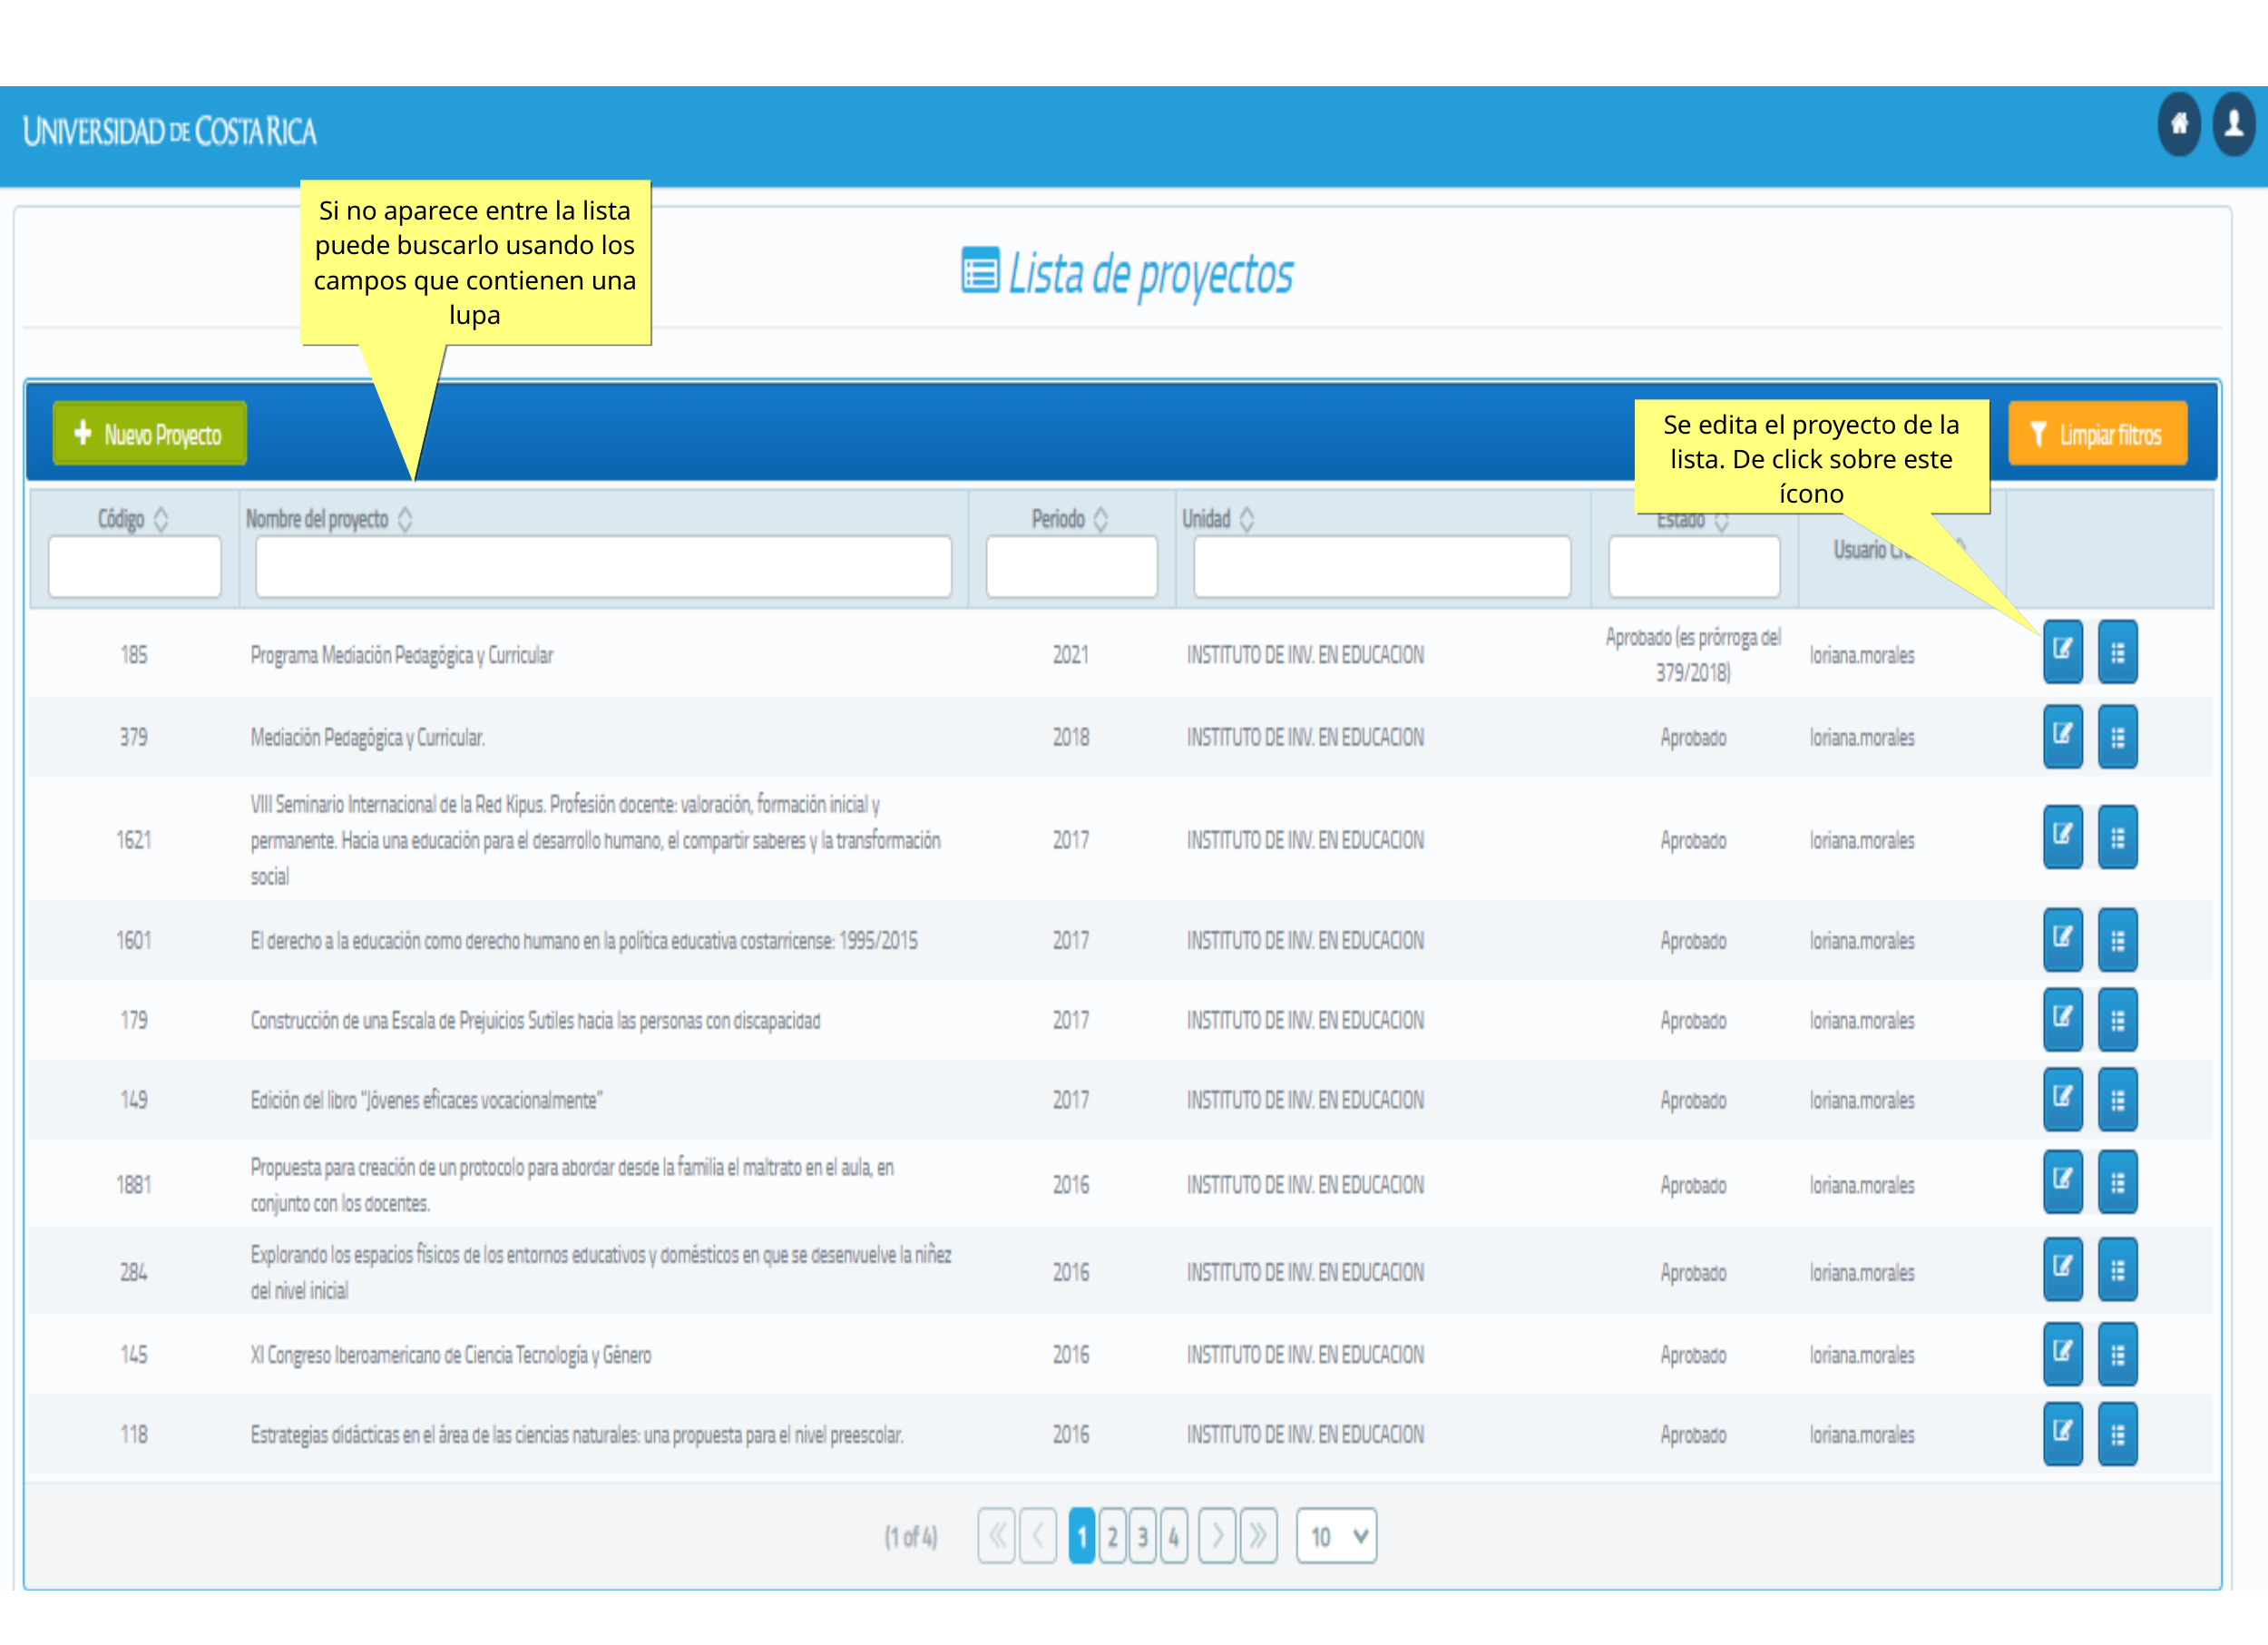

Si no aparece entre la lista puede buscarlo usando los campos que contienen una lupa
Se edita el proyecto de la lista. De click sobre este ícono